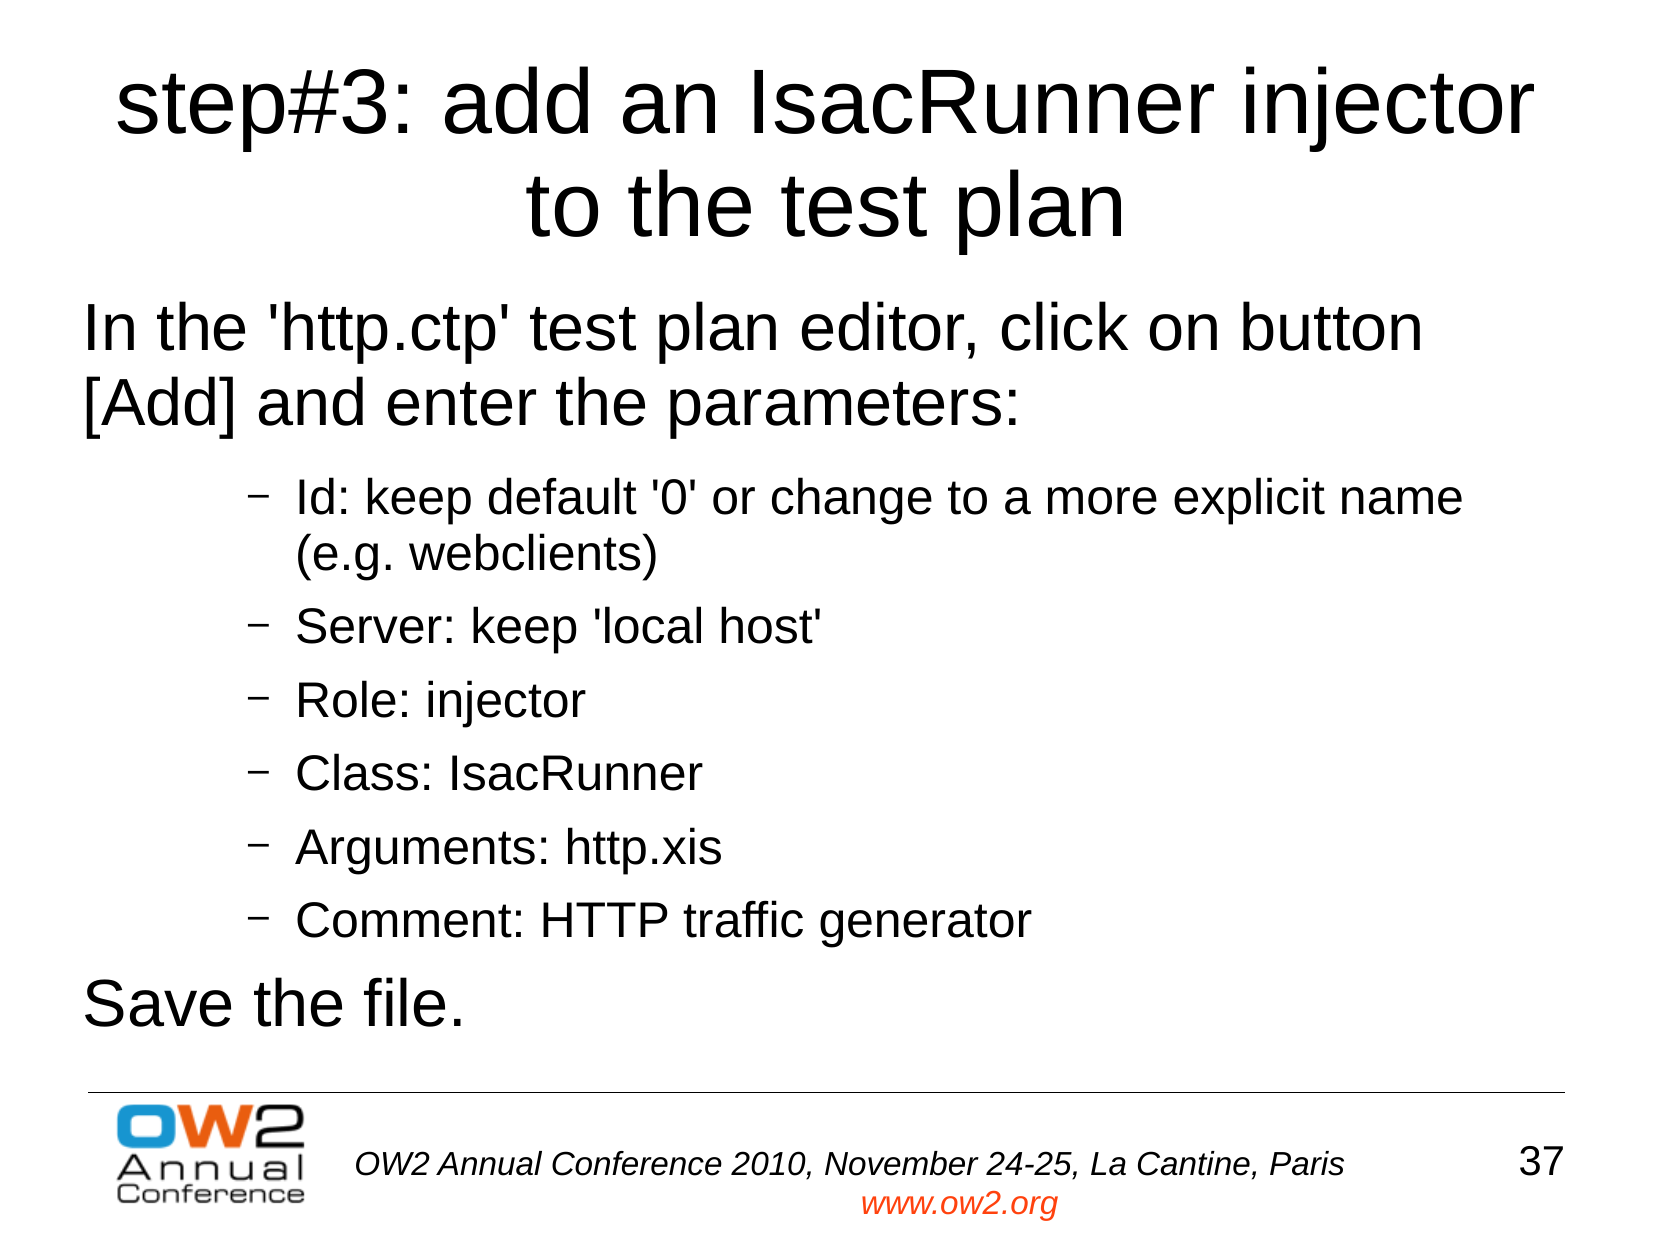

# step#3: add an IsacRunner injector to the test plan
In the 'http.ctp' test plan editor, click on button [Add] and enter the parameters:
Id: keep default '0' or change to a more explicit name (e.g. webclients)
Server: keep 'local host'
Role: injector
Class: IsacRunner
Arguments: http.xis
Comment: HTTP traffic generator
Save the file.